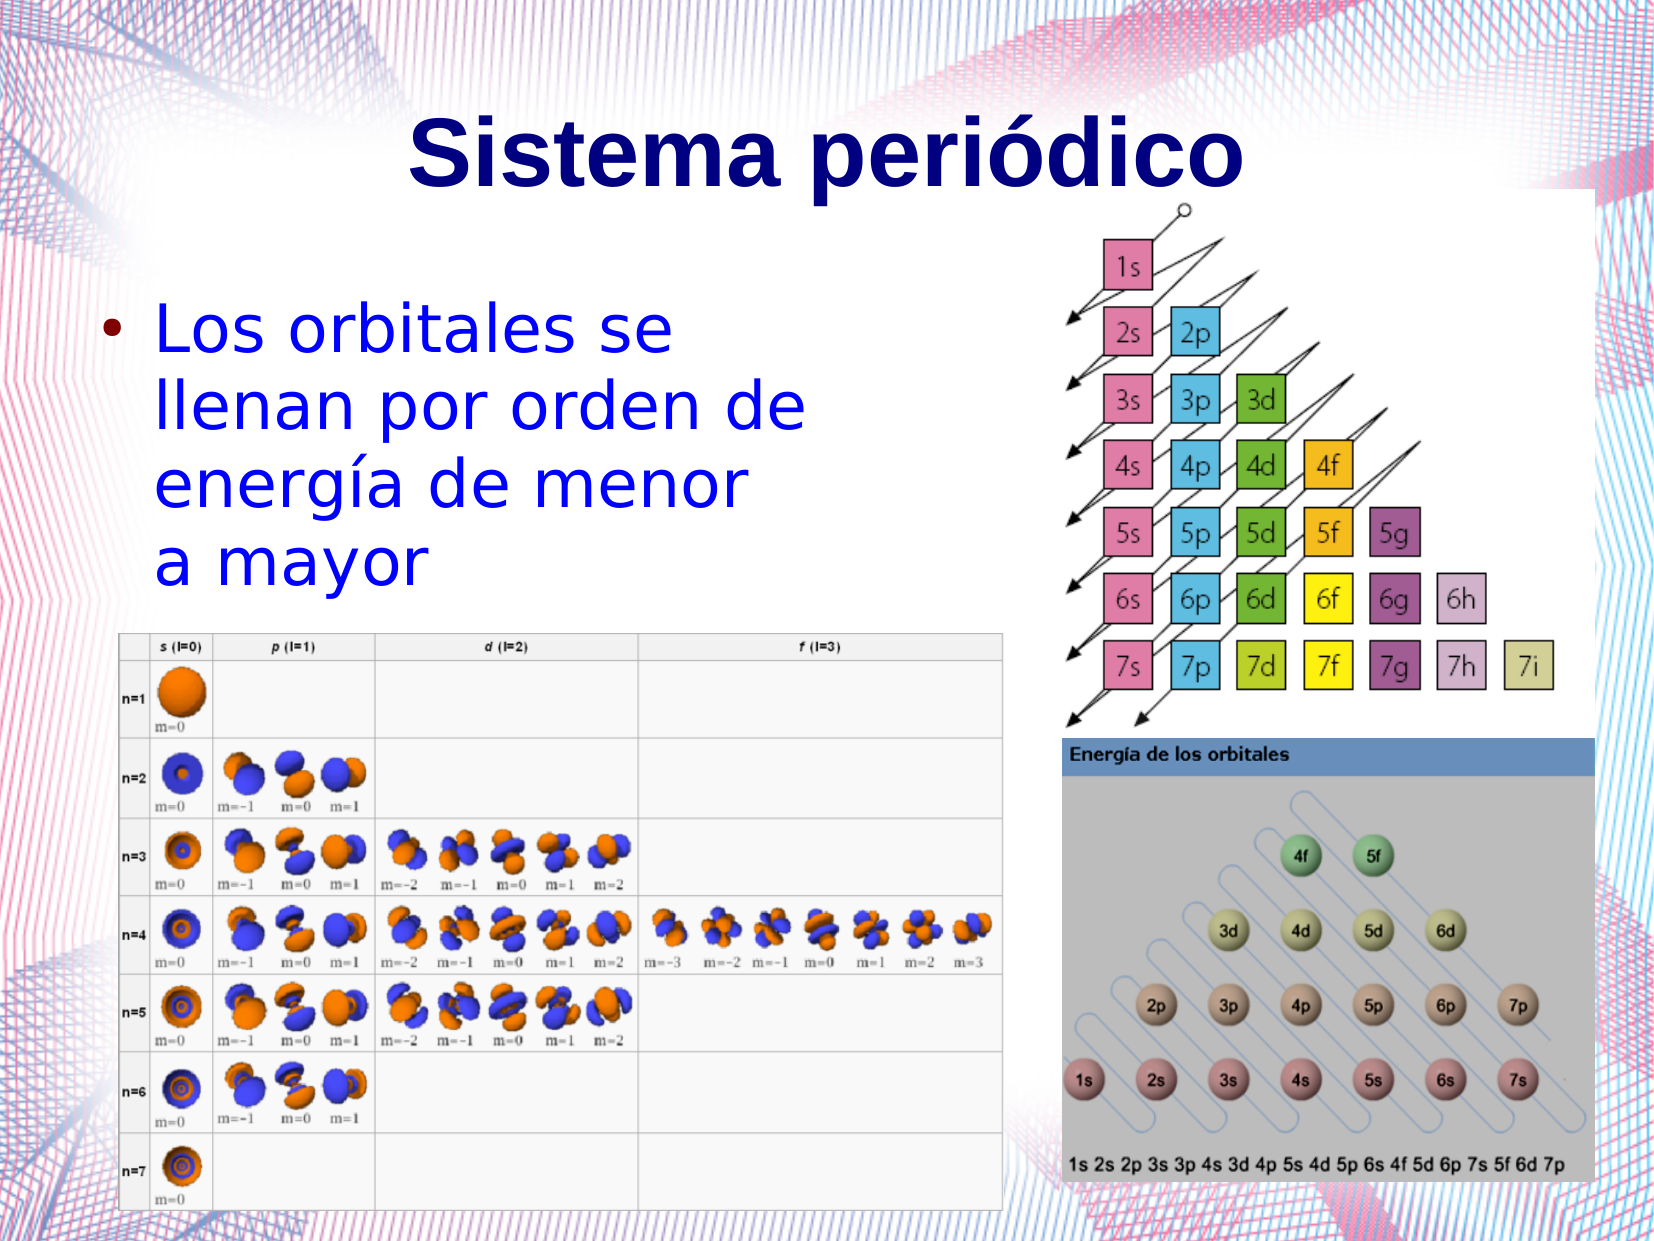

# Sistema periódico
Los orbitales se llenan por orden de energía de menor a mayor